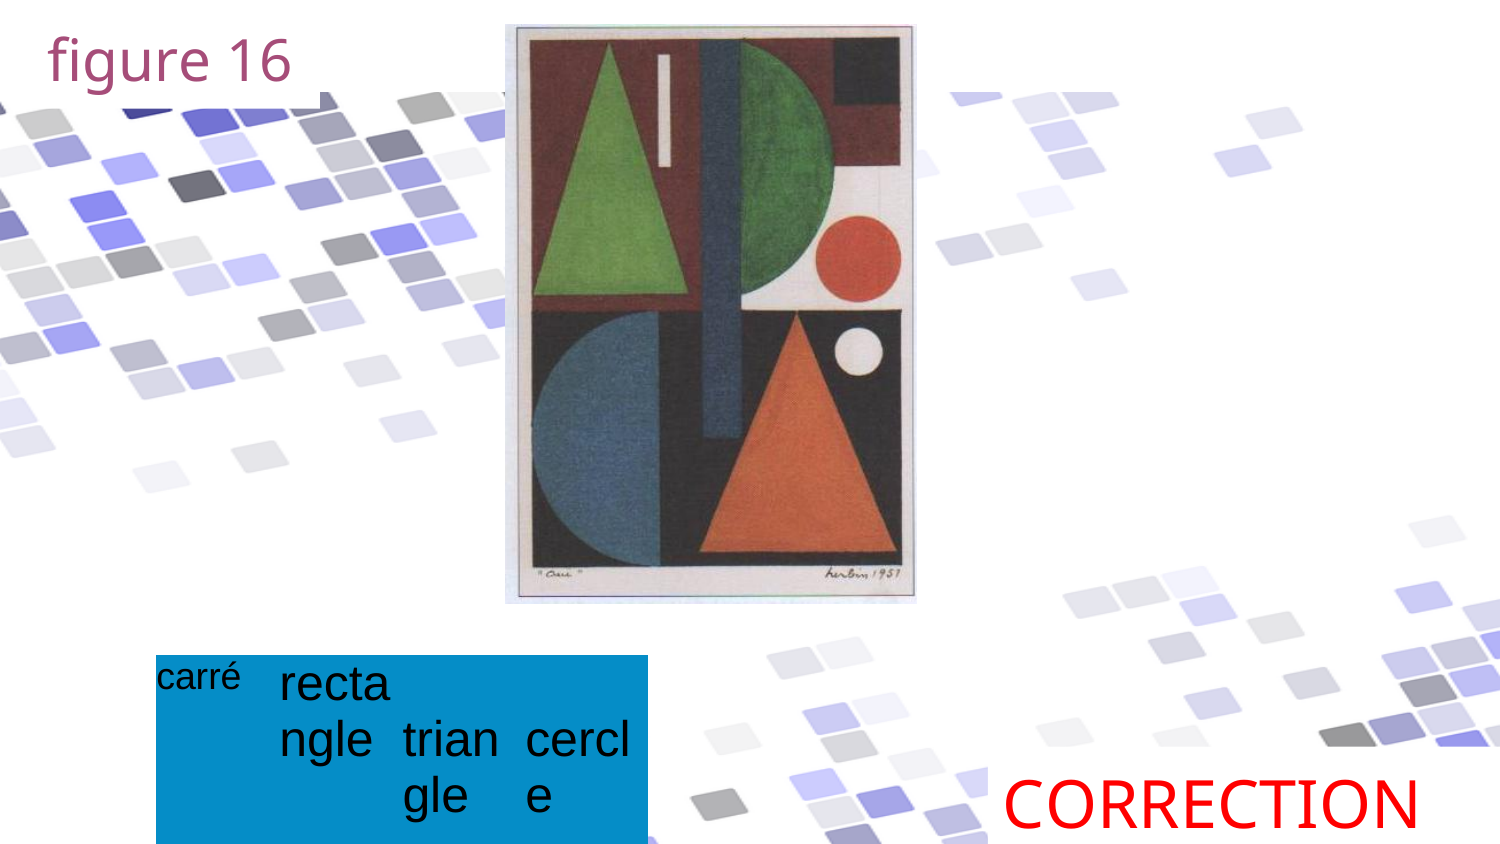

figure 16
| carré | rectangle | triangle | cercle |
| --- | --- | --- | --- |
| 0 | 6 | 2 | 2 |
CORRECTION